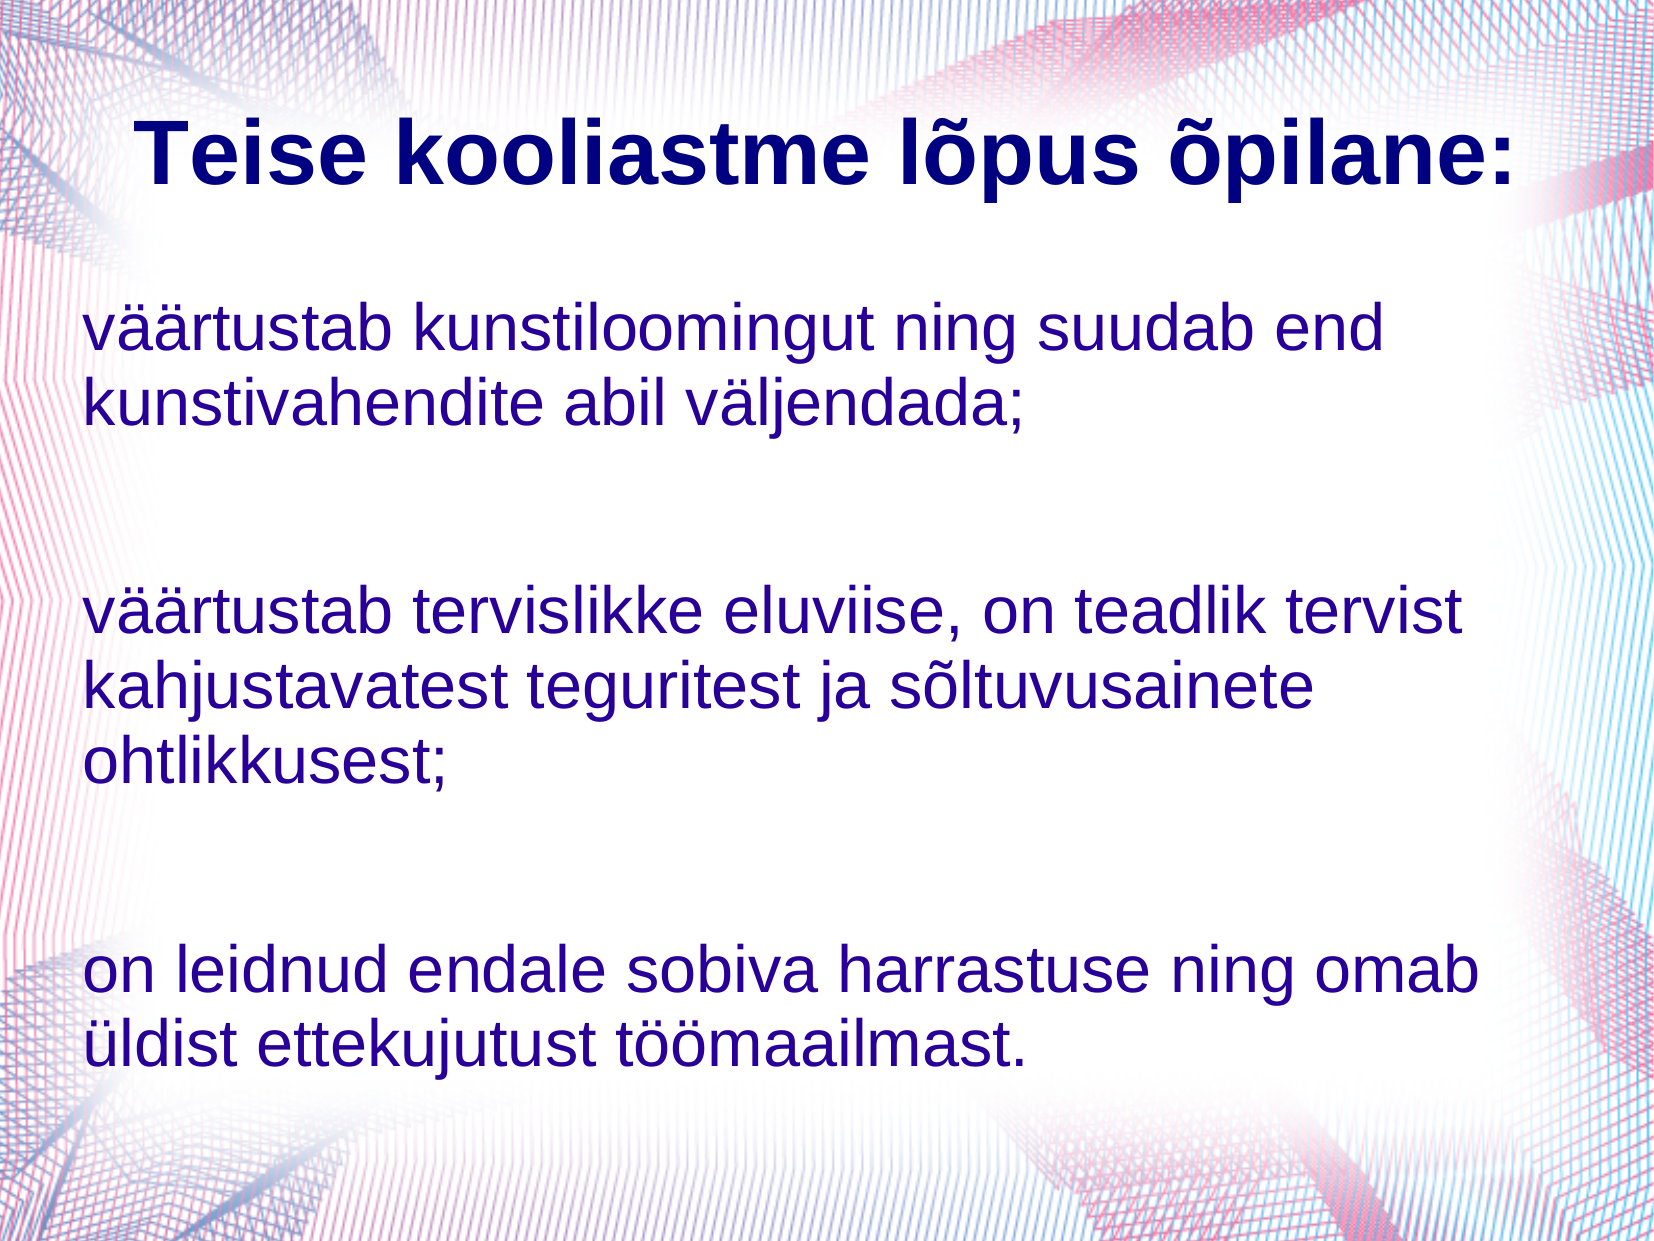

# Teise kooliastme lõpus õpilane:
väärtustab kunstiloomingut ning suudab end kunstivahendite abil väljendada;
väärtustab tervislikke eluviise, on teadlik tervist kahjustavatest teguritest ja sõltuvusainete ohtlikkusest;
on leidnud endale sobiva harrastuse ning omab üldist ettekujutust töömaailmast.